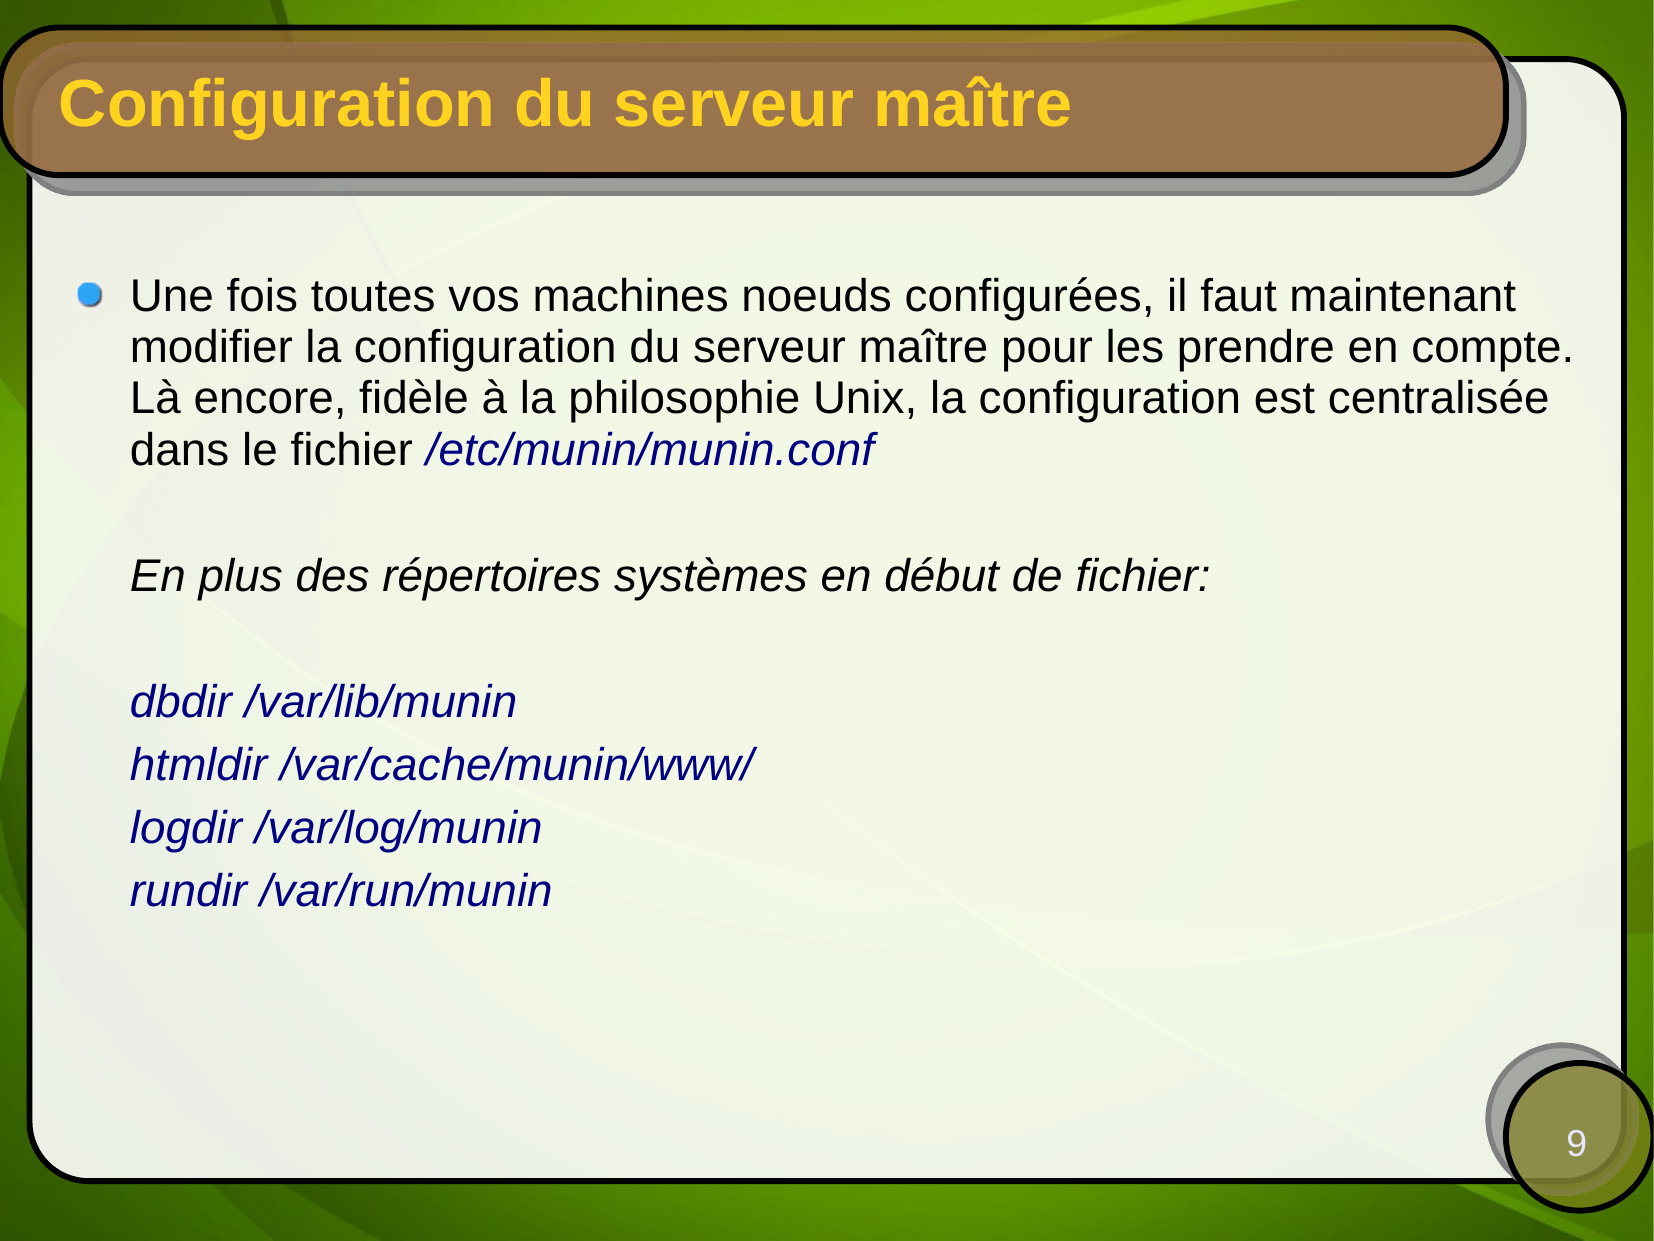

# Configuration du serveur maître
Une fois toutes vos machines noeuds configurées, il faut maintenant modifier la configuration du serveur maître pour les prendre en compte. Là encore, fidèle à la philosophie Unix, la configuration est centralisée dans le fichier /etc/munin/munin.conf
En plus des répertoires systèmes en début de fichier:
dbdir /var/lib/munin
htmldir /var/cache/munin/www/
logdir /var/log/munin
rundir /var/run/munin
9